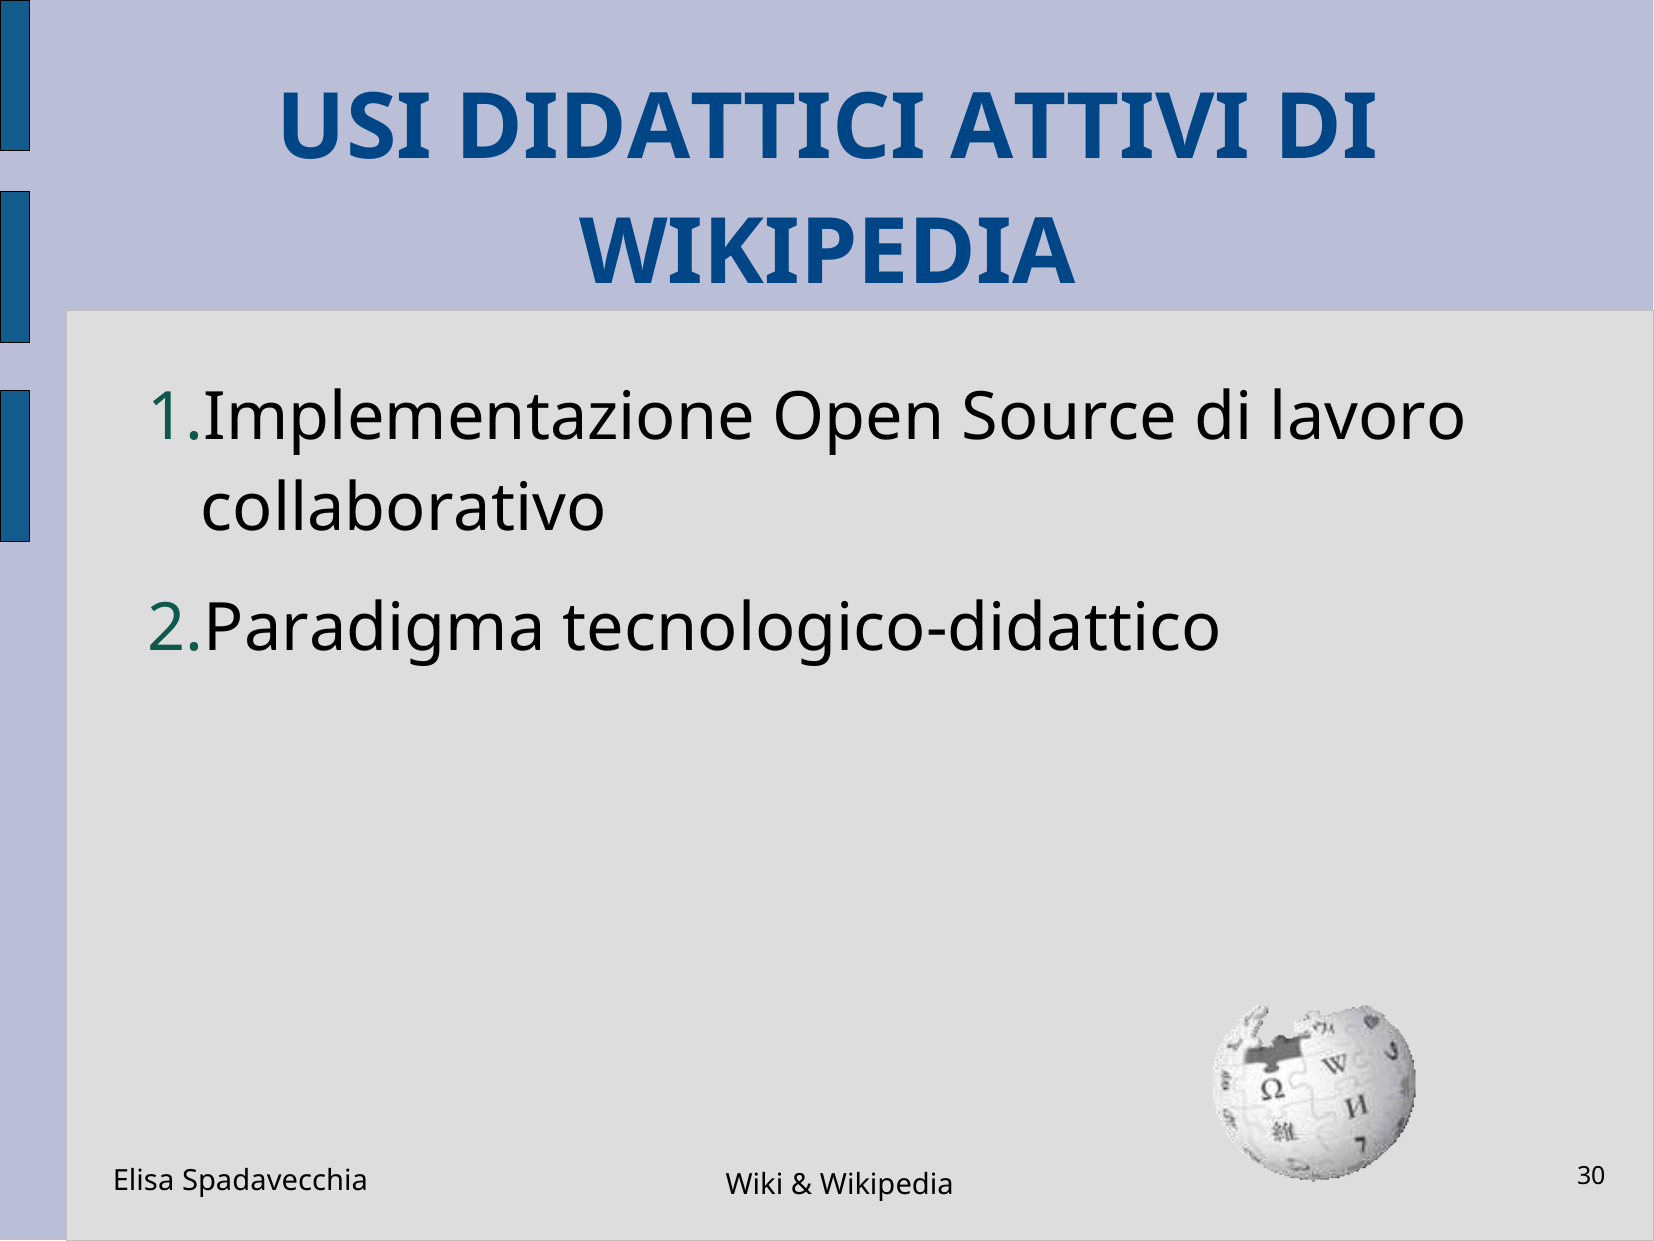

# USI DIDATTICI ATTIVI DI WIKIPEDIA
Implementazione Open Source di lavoro collaborativo
Paradigma tecnologico-didattico
Elisa Spadavecchia
Wiki & Wikipedia